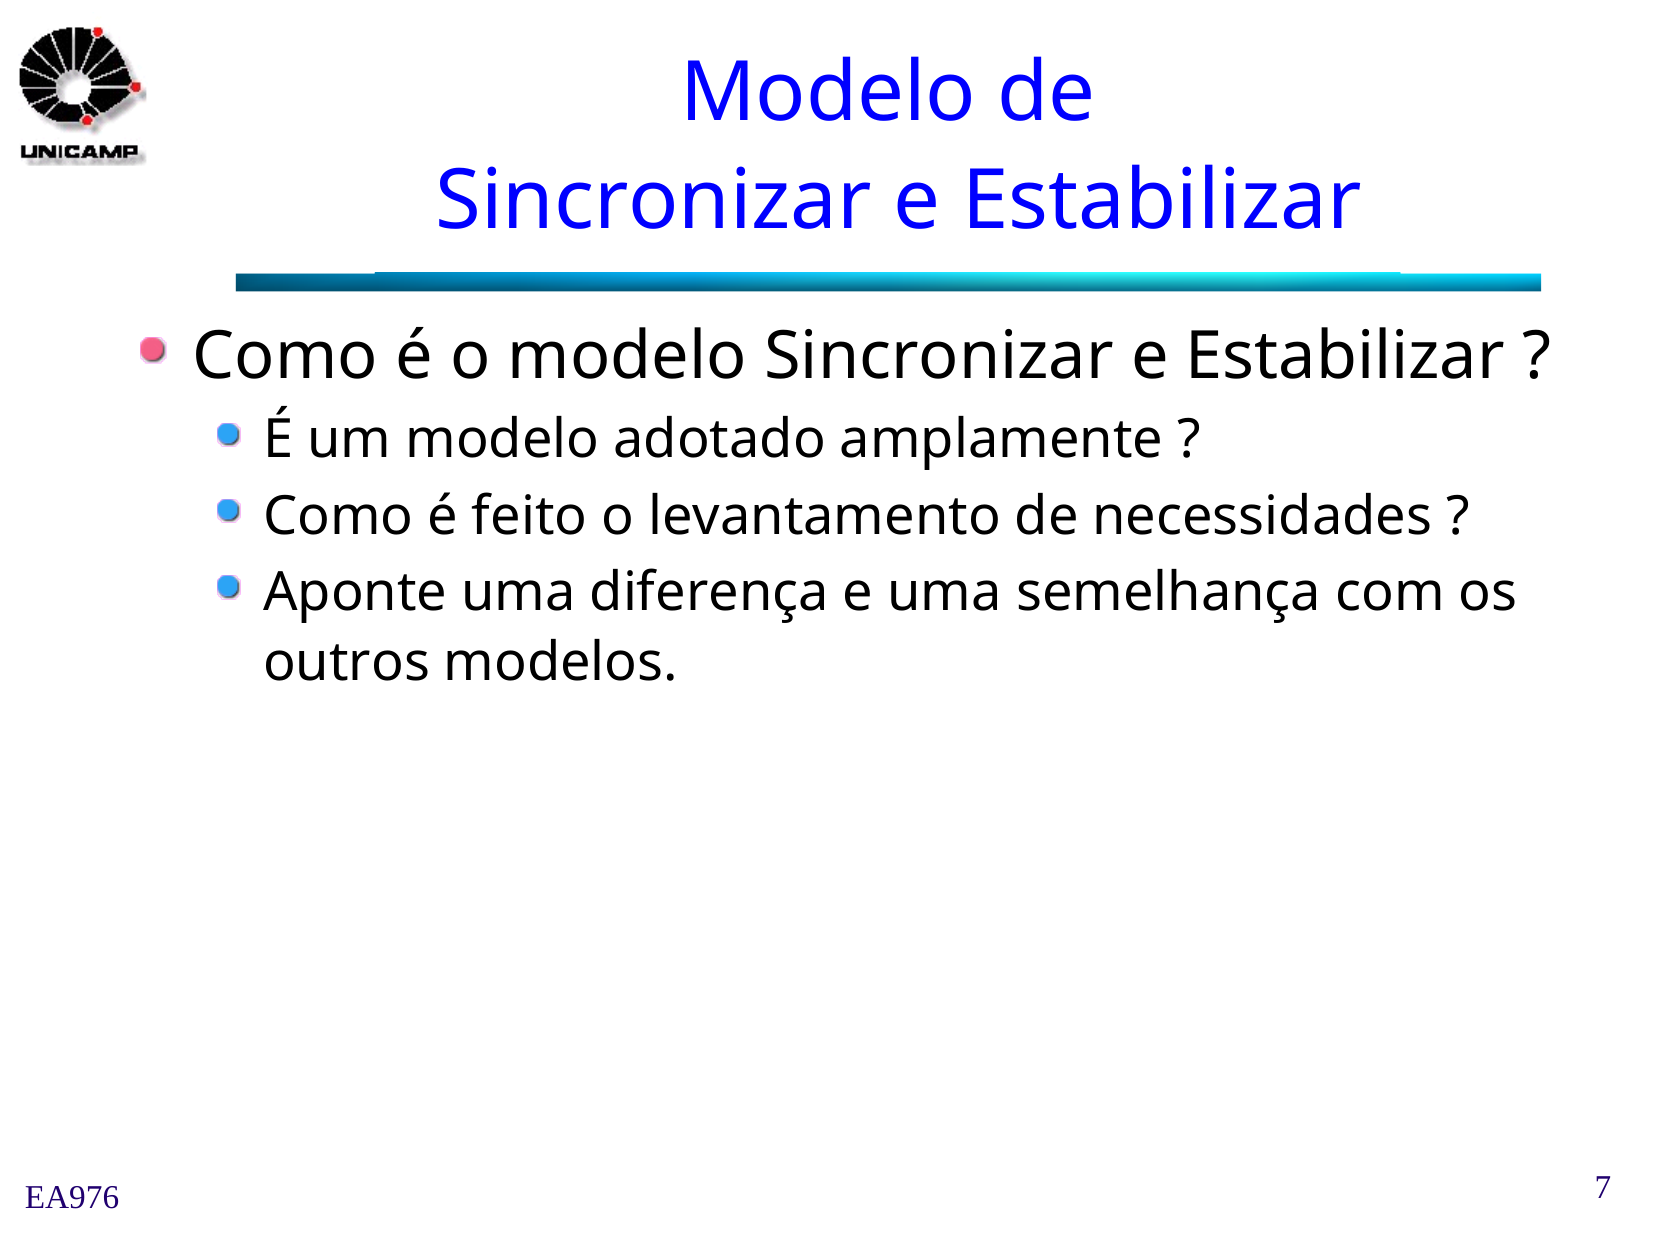

# Modelo de Sincronizar e Estabilizar
Como é o modelo Sincronizar e Estabilizar ?
É um modelo adotado amplamente ?
Como é feito o levantamento de necessidades ?
Aponte uma diferença e uma semelhança com os outros modelos.
7